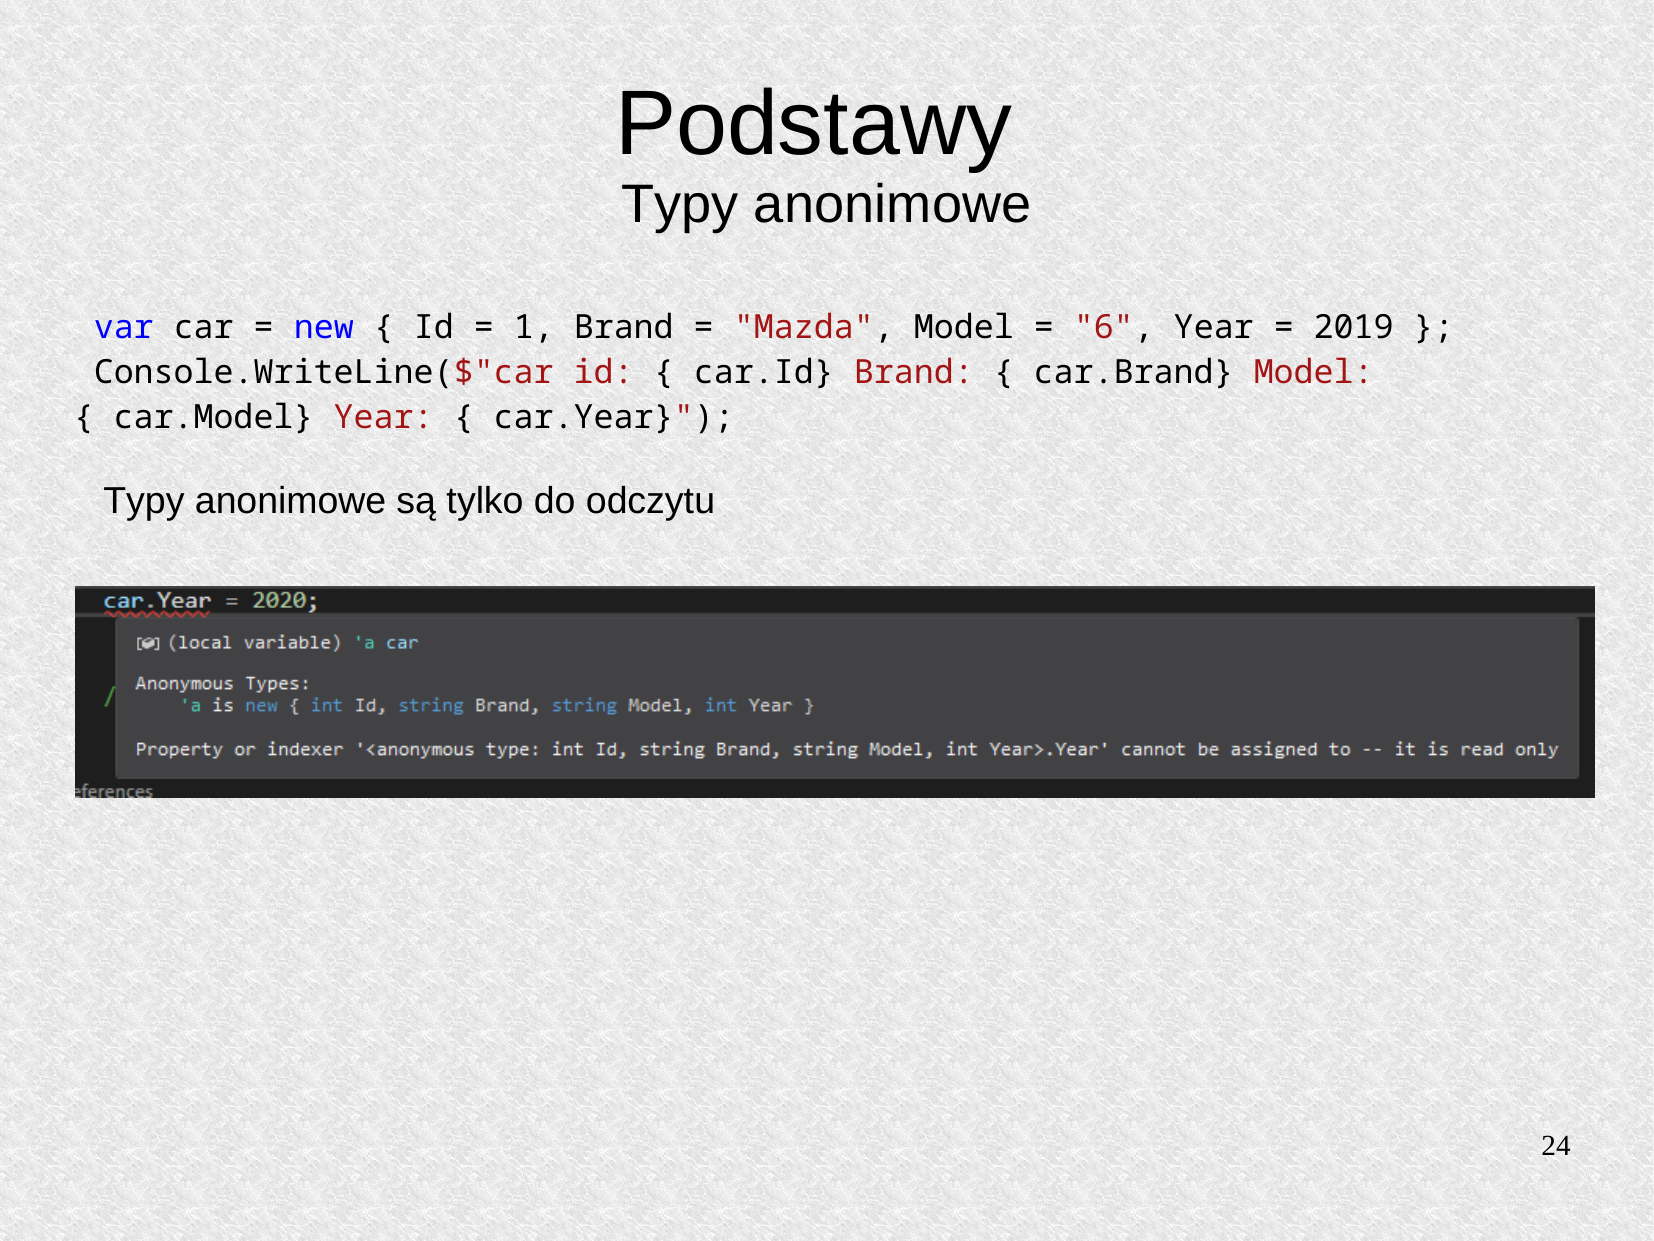

# Podstawy Typy anonimowe
 var car = new { Id = 1, Brand = "Mazda", Model = "6", Year = 2019 };
 Console.WriteLine($"car id: { car.Id} Brand: { car.Brand} Model: { car.Model} Year: { car.Year}");
Typy anonimowe są tylko do odczytu
24